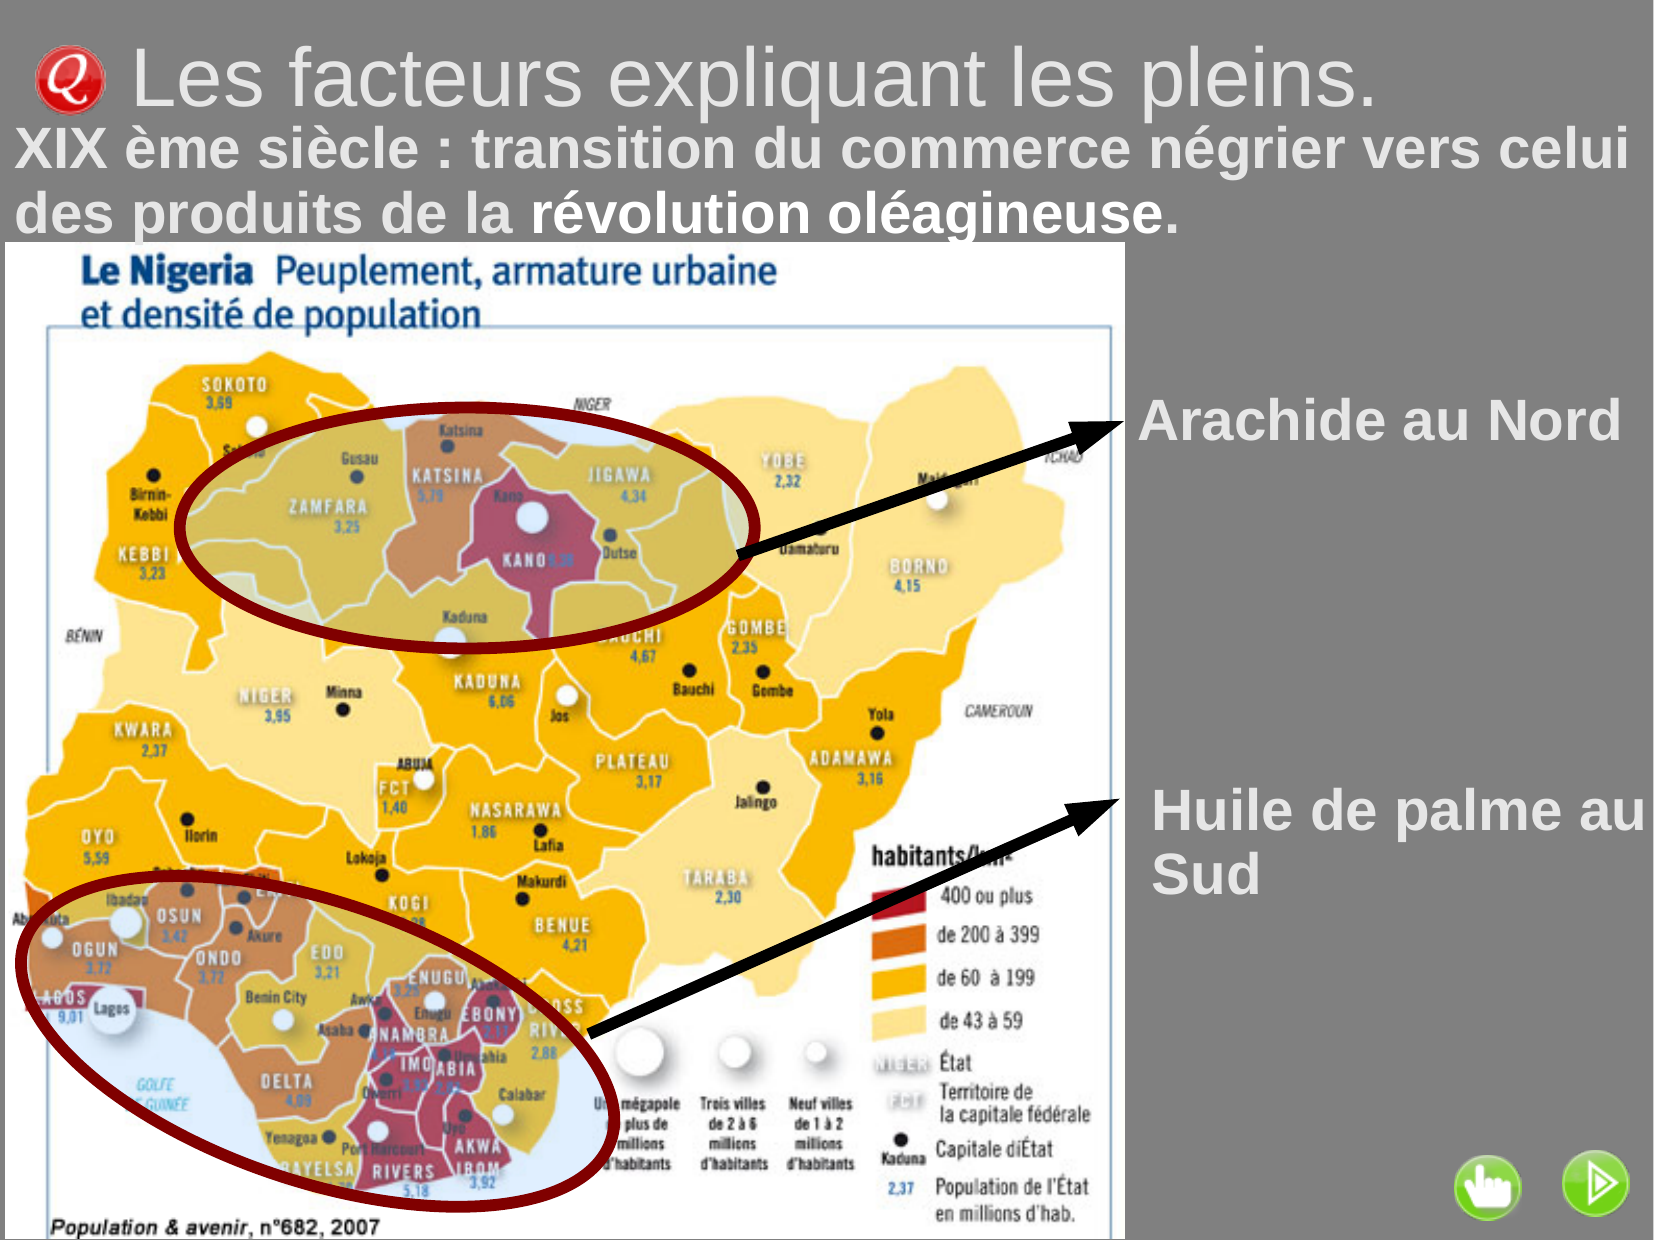

# Les facteurs expliquant les pleins.
XIX ème siècle : transition du commerce négrier vers celui
des produits de la révolution oléagineuse.
Arachide au Nord
L'industrie offre du travail.
Huile de palme au
Sud